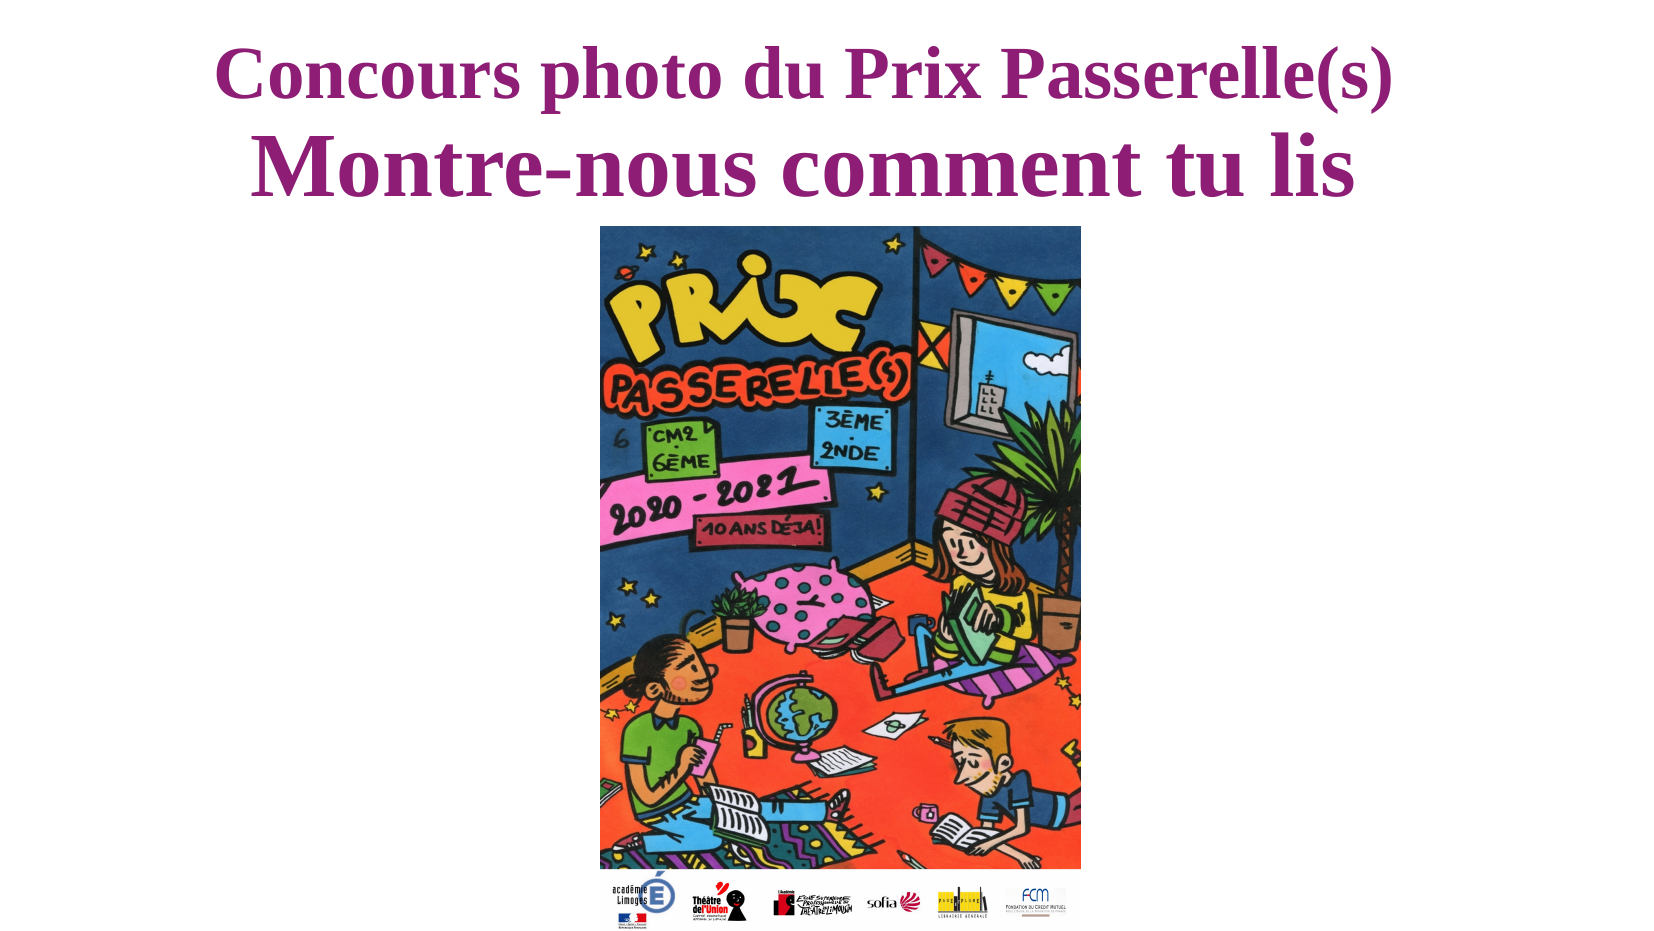

# Concours photo du Prix Passerelle(s) Montre-nous comment tu lis